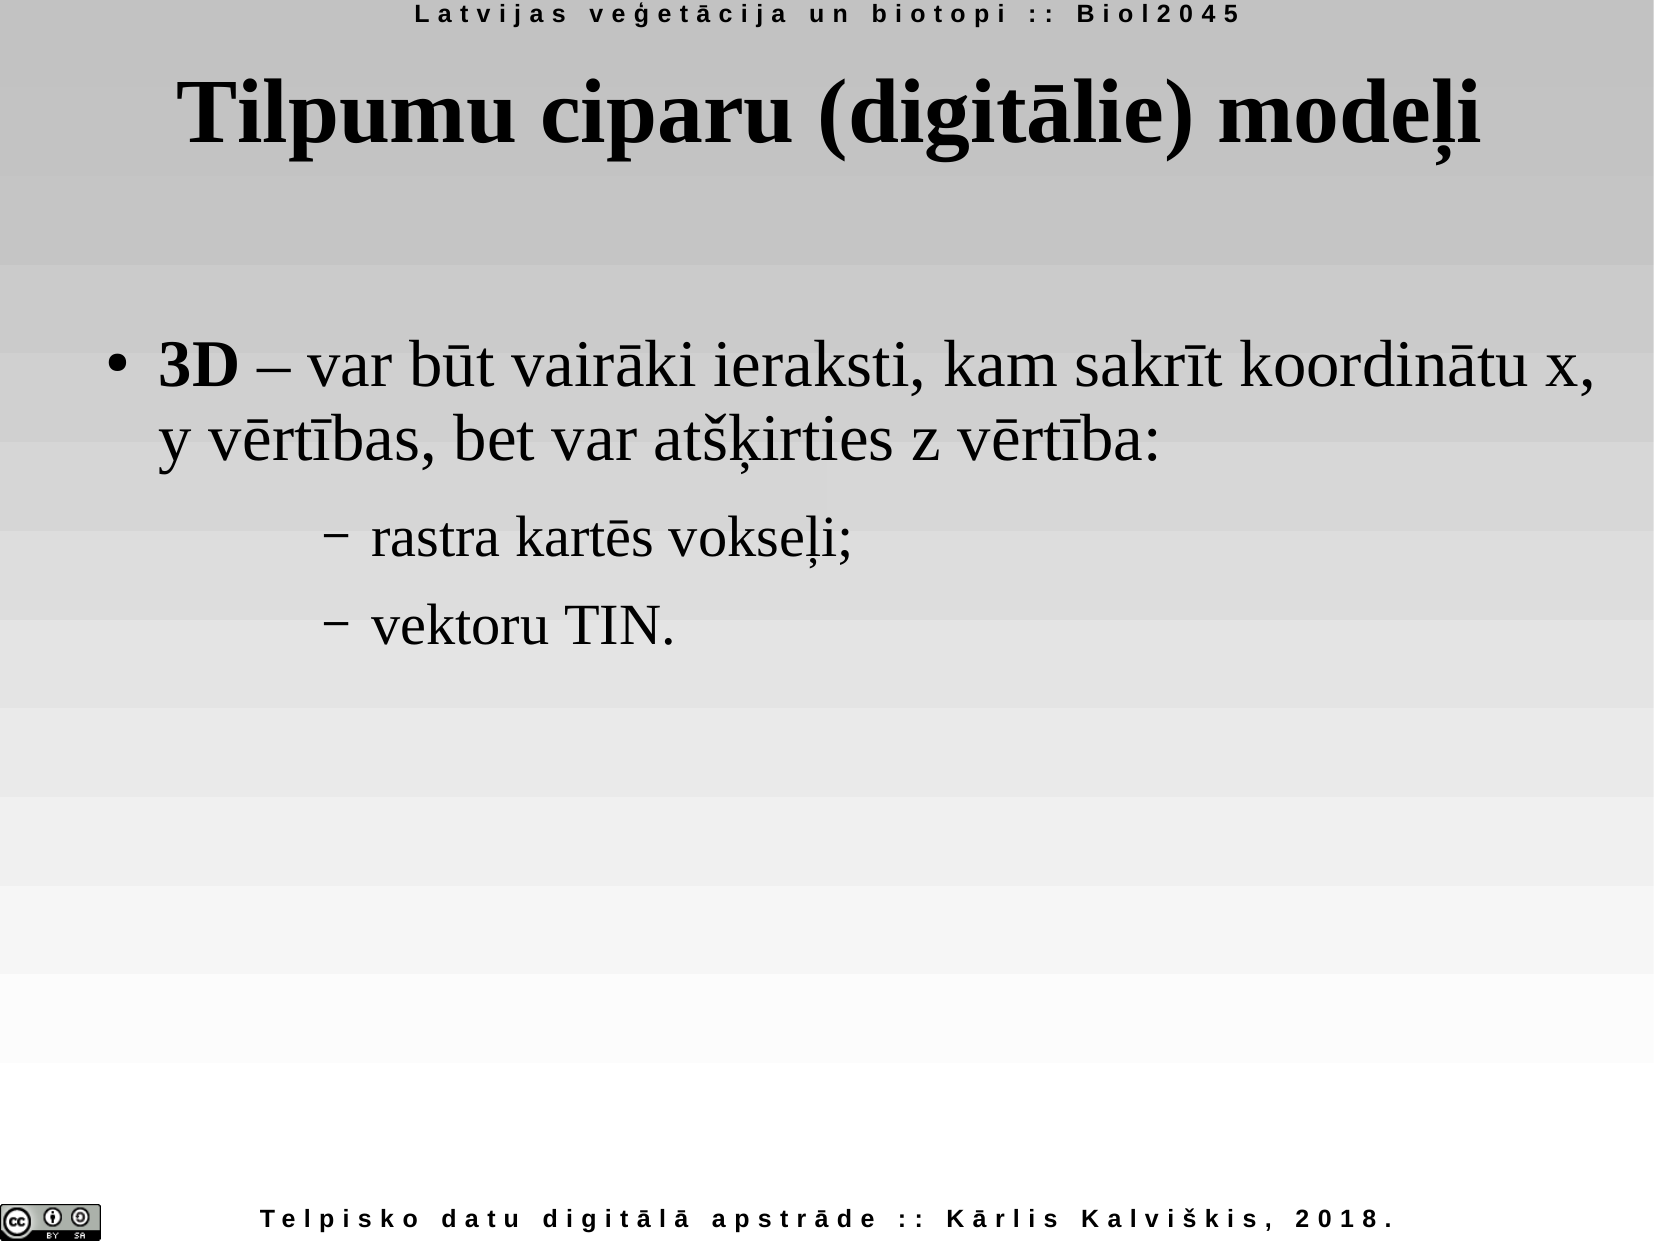

# Tilpumu ciparu (digitālie) modeļi
3D – var būt vairāki ieraksti, kam sakrīt koordinātu x, y vērtības, bet var atšķirties z vērtība:
rastra kartēs vokseļi;
vektoru TIN.